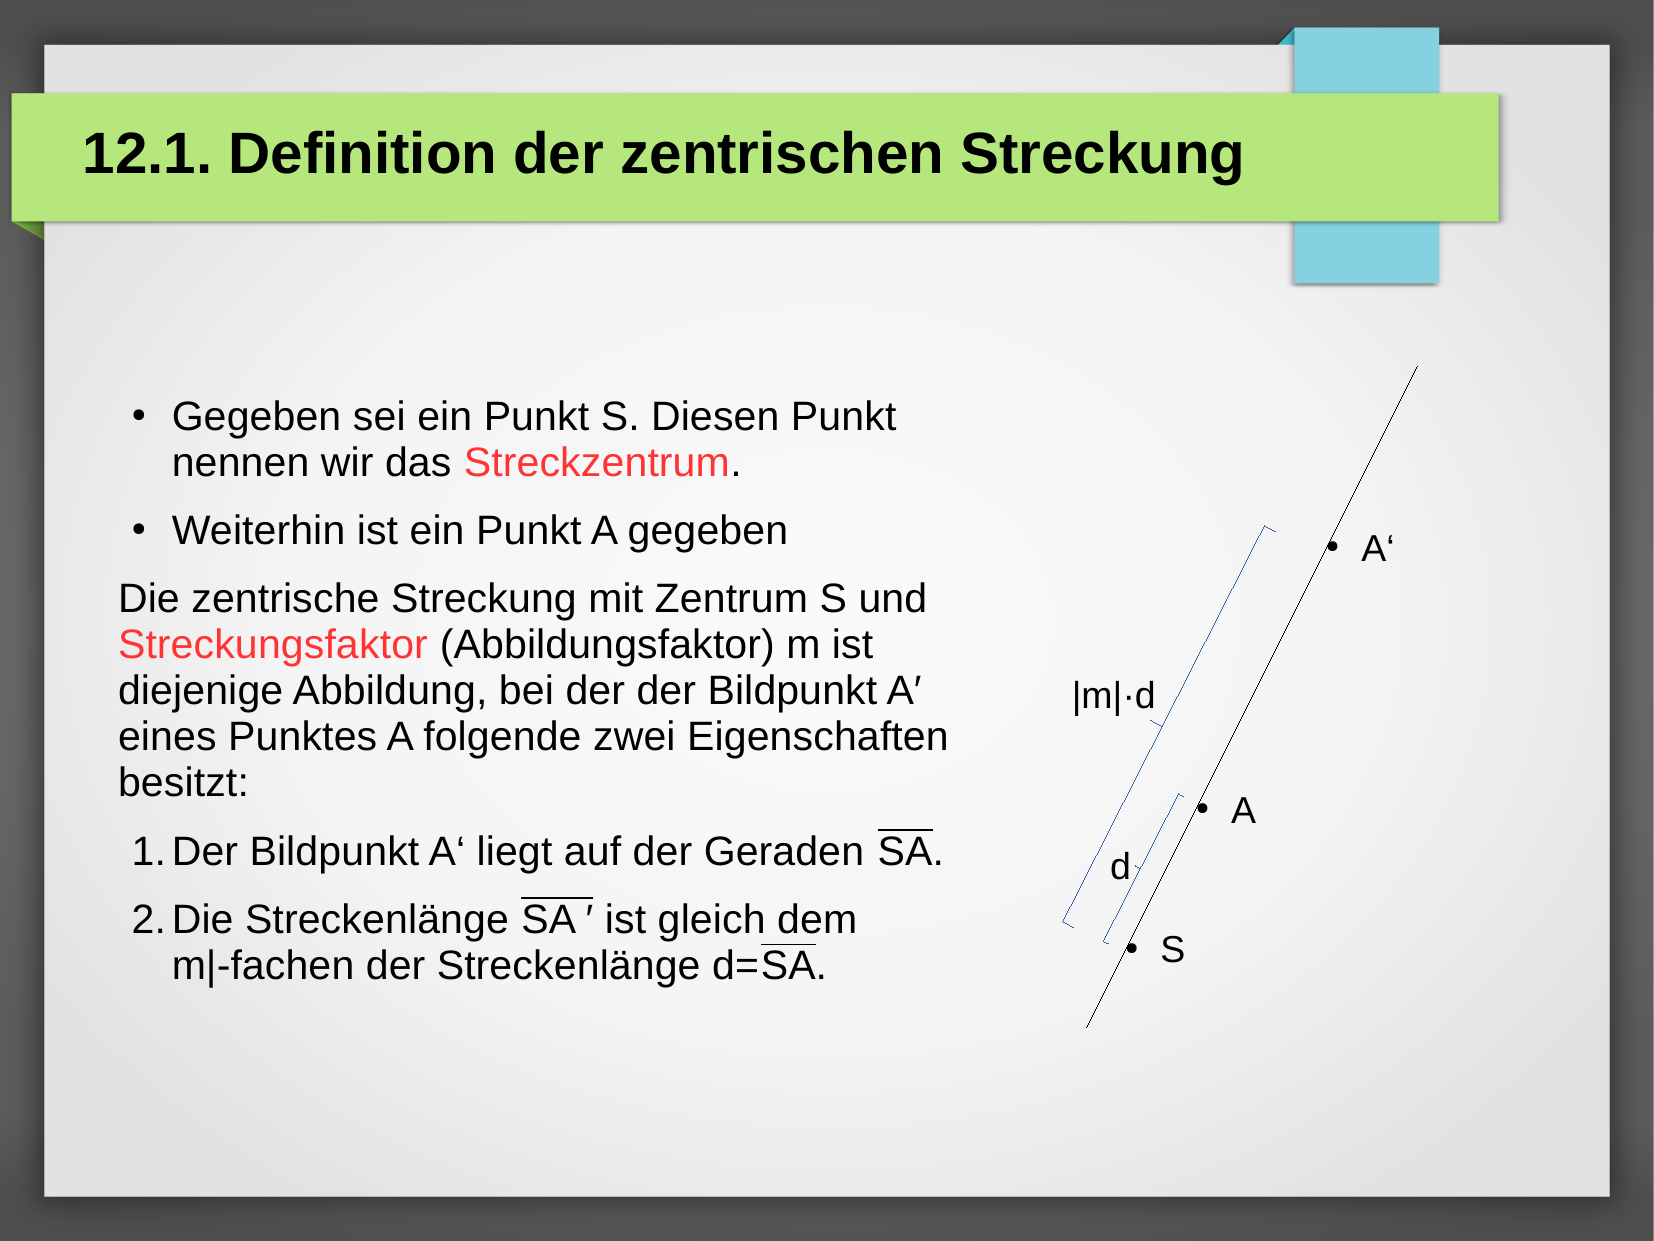

# 12.1. Definition der zentrischen Streckung
Gegeben sei ein Punkt S. Diesen Punkt nennen wir das Streckzentrum.
Weiterhin ist ein Punkt A gegeben
Die zentrische Streckung mit Zentrum S und Streckungsfaktor (Abbildungsfaktor) m ist diejenige Abbildung, bei der der Bildpunkt A′ eines Punktes A folgende zwei Eigenschaften besitzt:
Der Bildpunkt A‘ liegt auf der Geraden SA.
Die Streckenlänge SA ′ ist gleich dem
m|-fachen der Streckenlänge d=SA.
A‘
|m|·d
A
d
S